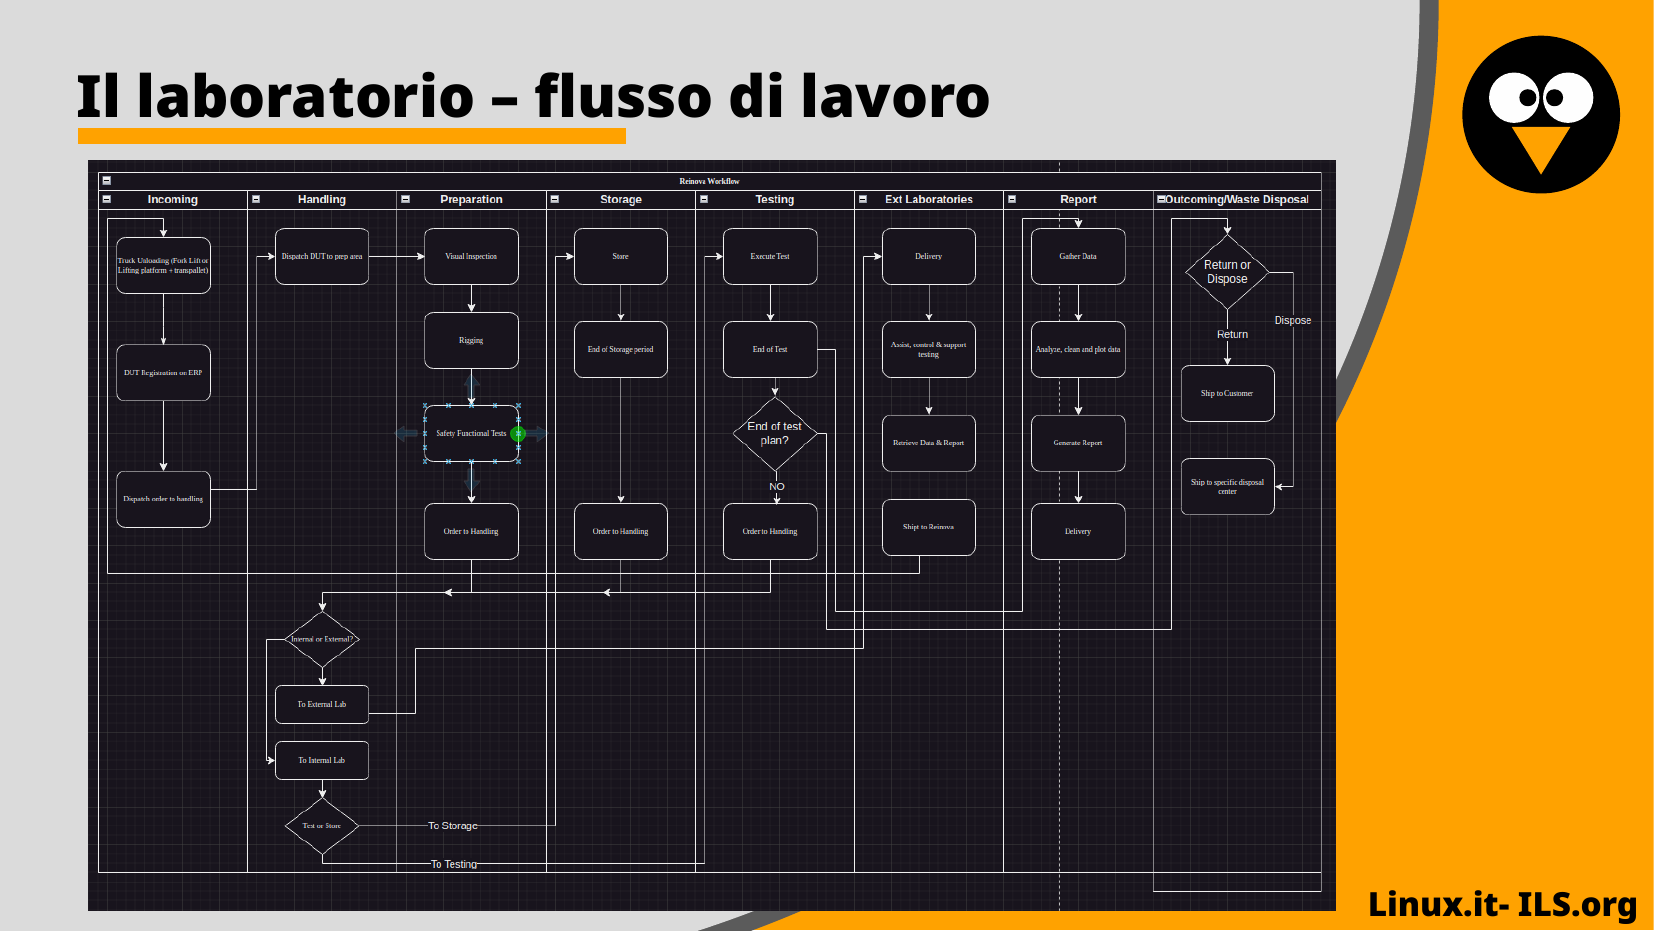

# Il laboratorio – flusso di lavoro
Linux.it- ILS.org